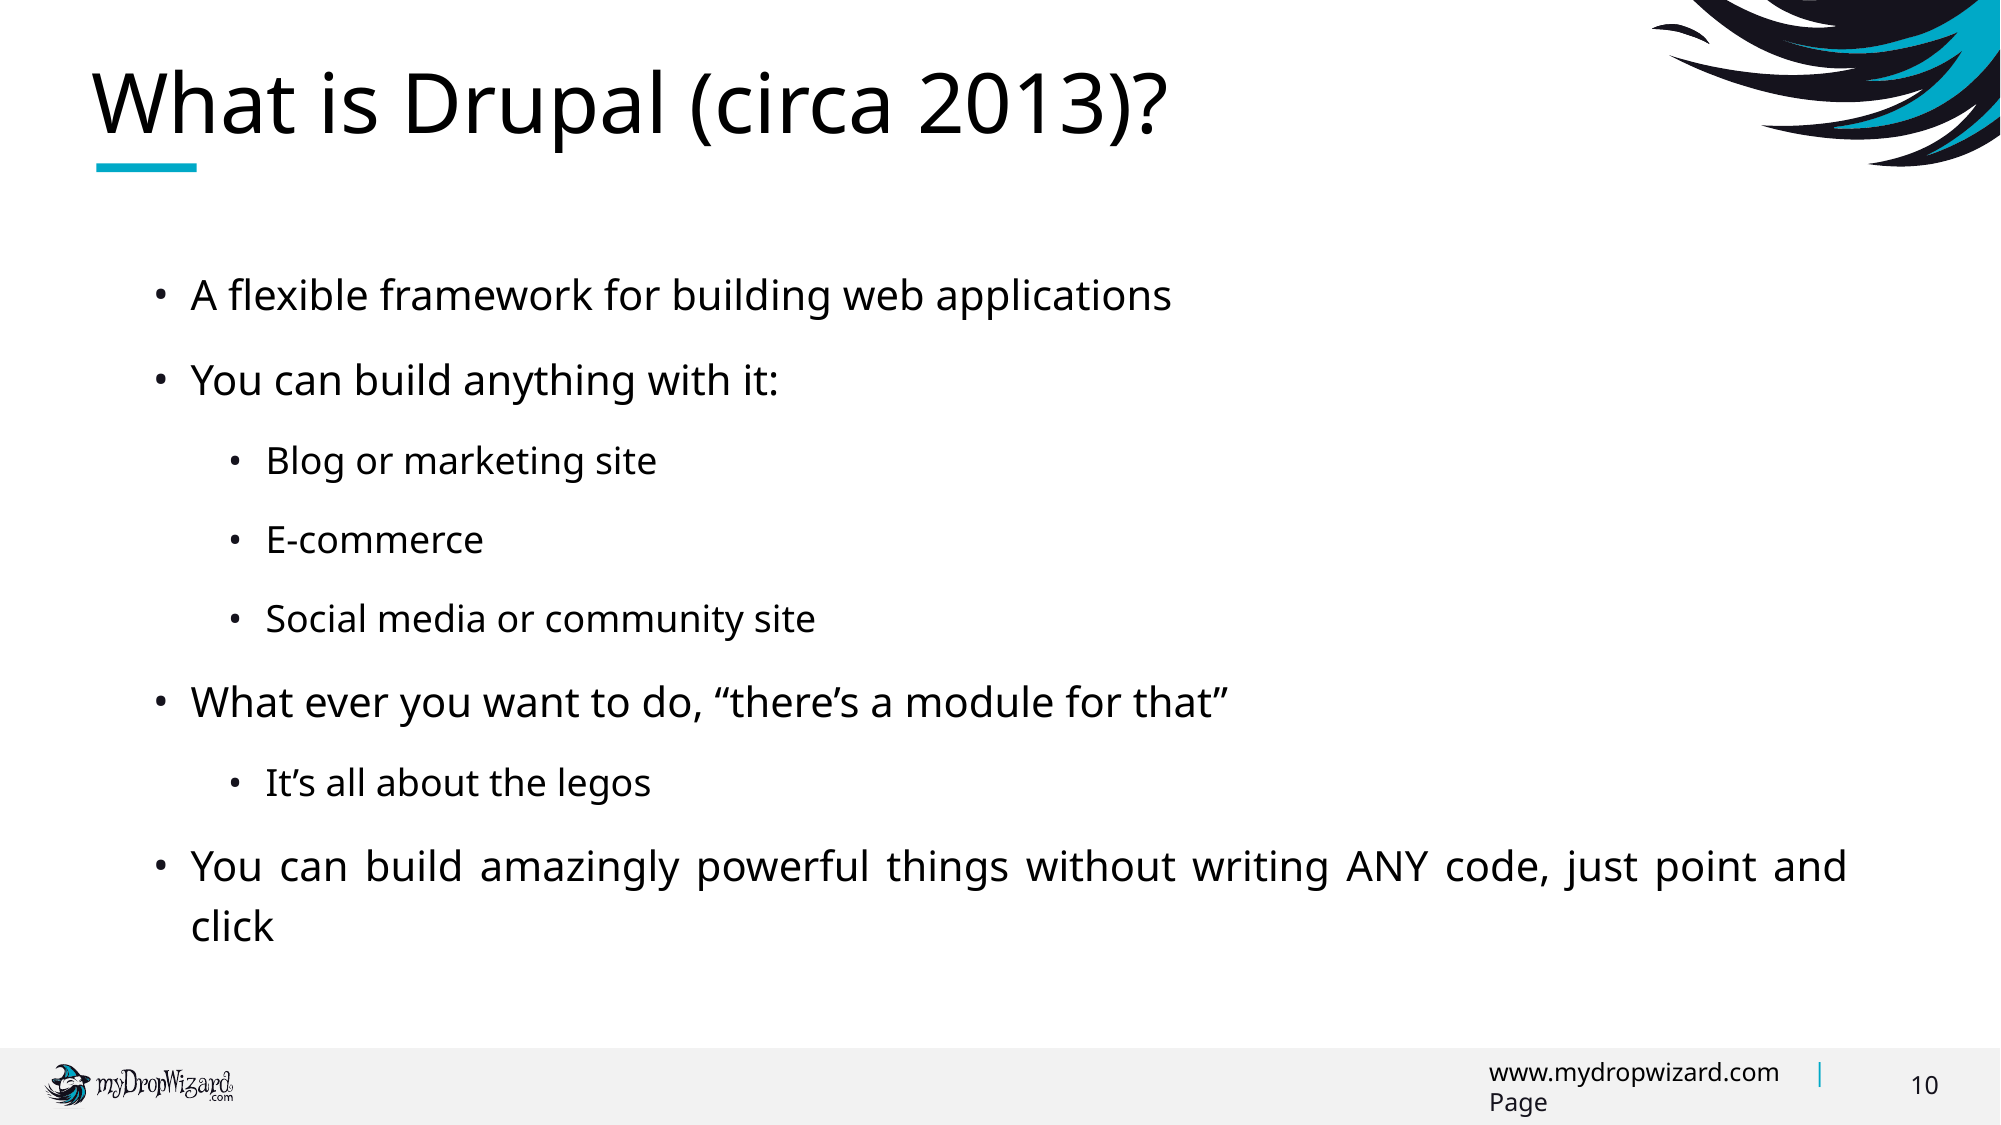

What is Drupal (circa 2013)?
# A flexible framework for building web applications
You can build anything with it:
Blog or marketing site
E-commerce
Social media or community site
What ever you want to do, “there’s a module for that”
It’s all about the legos
You can build amazingly powerful things without writing ANY code, just point and click